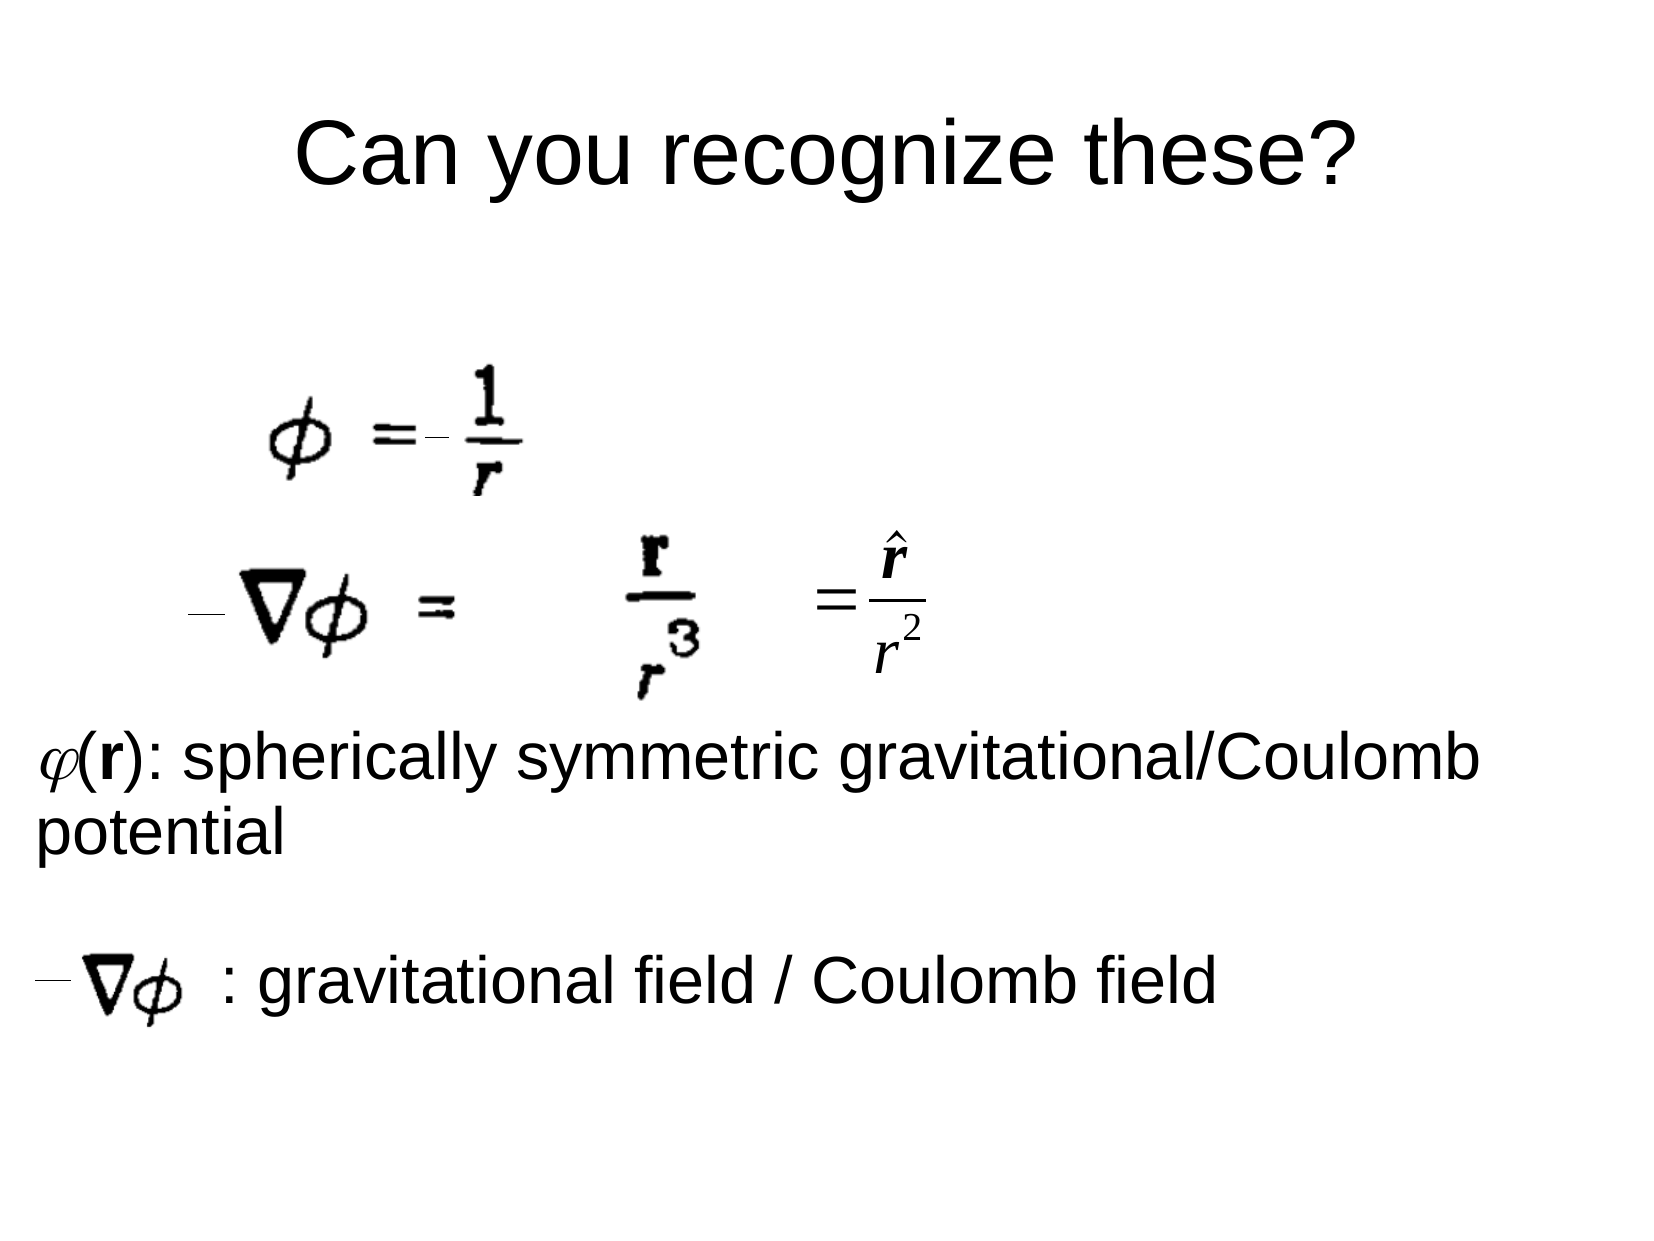

# Can you recognize these?
j(r): spherically symmetric gravitational/Coulomb potential
 : gravitational field / Coulomb field